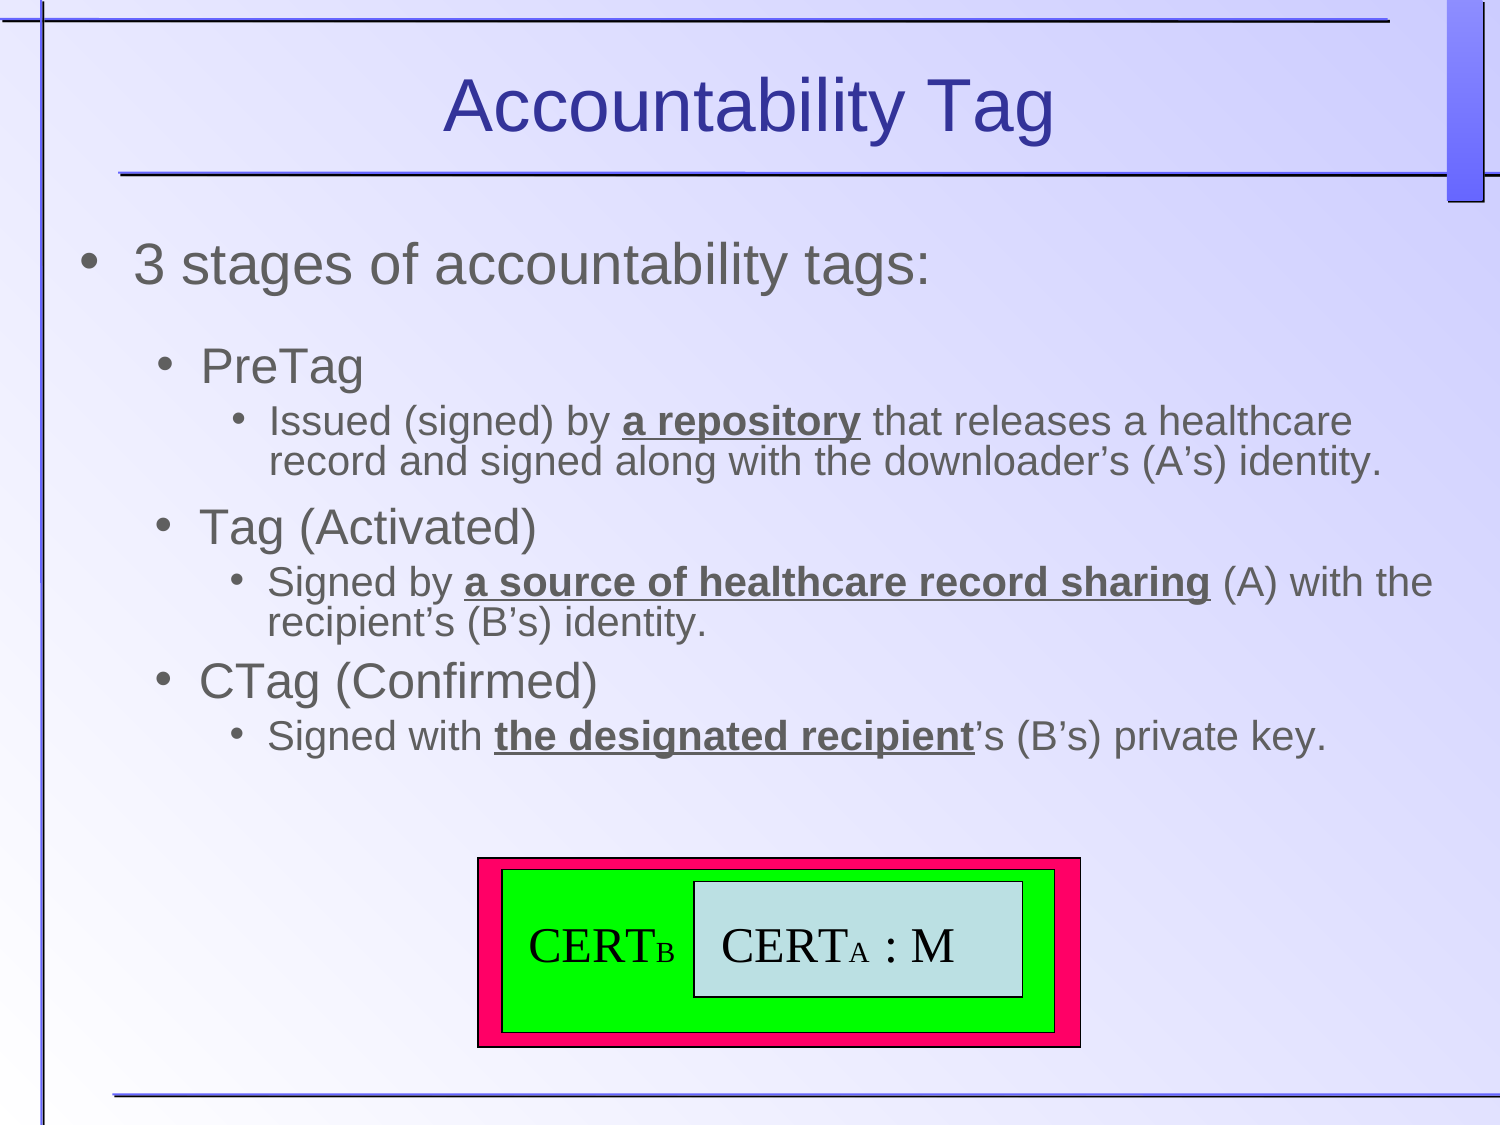

# Accountability Tag
3 stages of accountability tags:
PreTag
Issued (signed) by a repository that releases a healthcare record and signed along with the downloader’s (A’s) identity.
Tag (Activated)
Signed by a source of healthcare record sharing (A) with the recipient’s (B’s) identity.
CTag (Confirmed)
Signed with the designated recipient’s (B’s) private key.
CERTB
CERTA
: M